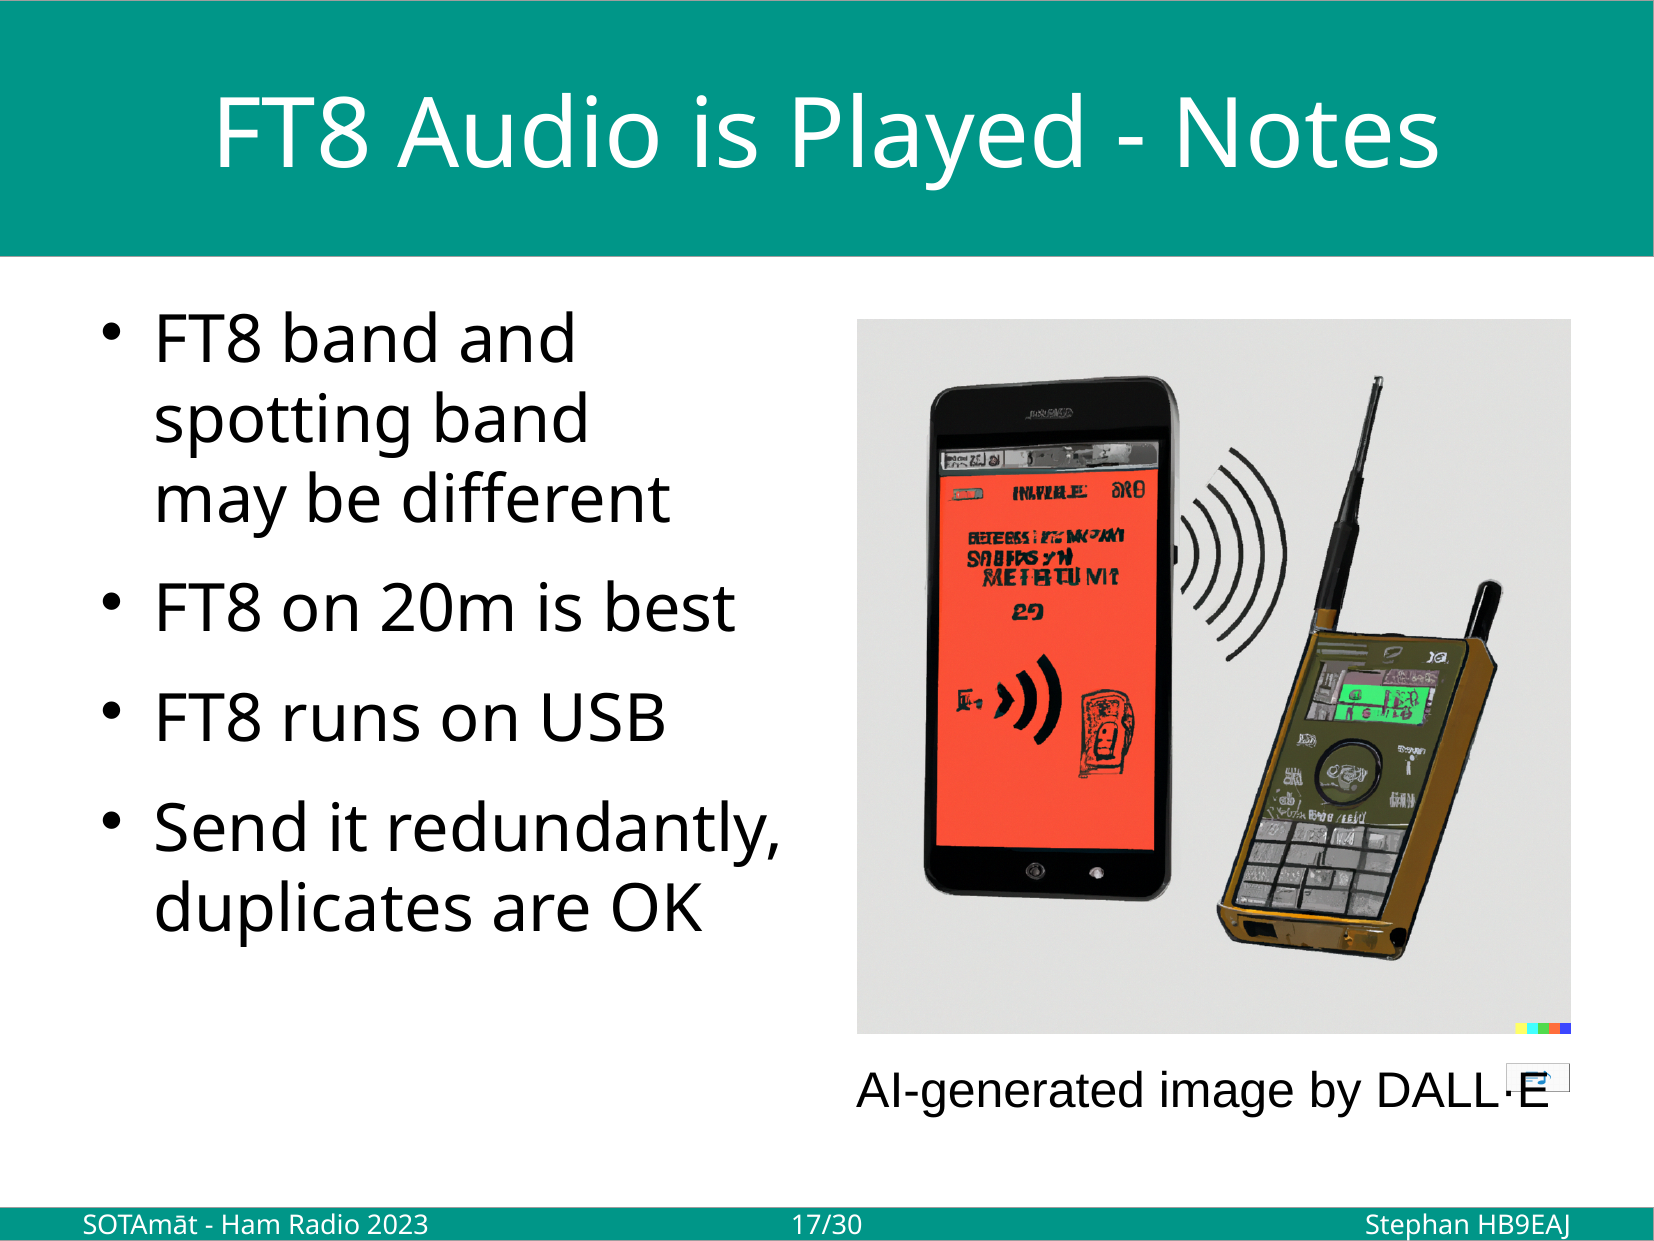

# FT8 Audio is Played - Notes
FT8 band and
spotting band
may be different
FT8 on 20m is best
FT8 runs on USB
Send it redundantly,
duplicates are OK
AI-generated image by DALL·E
Portable 7-Band EFHW-Antenne